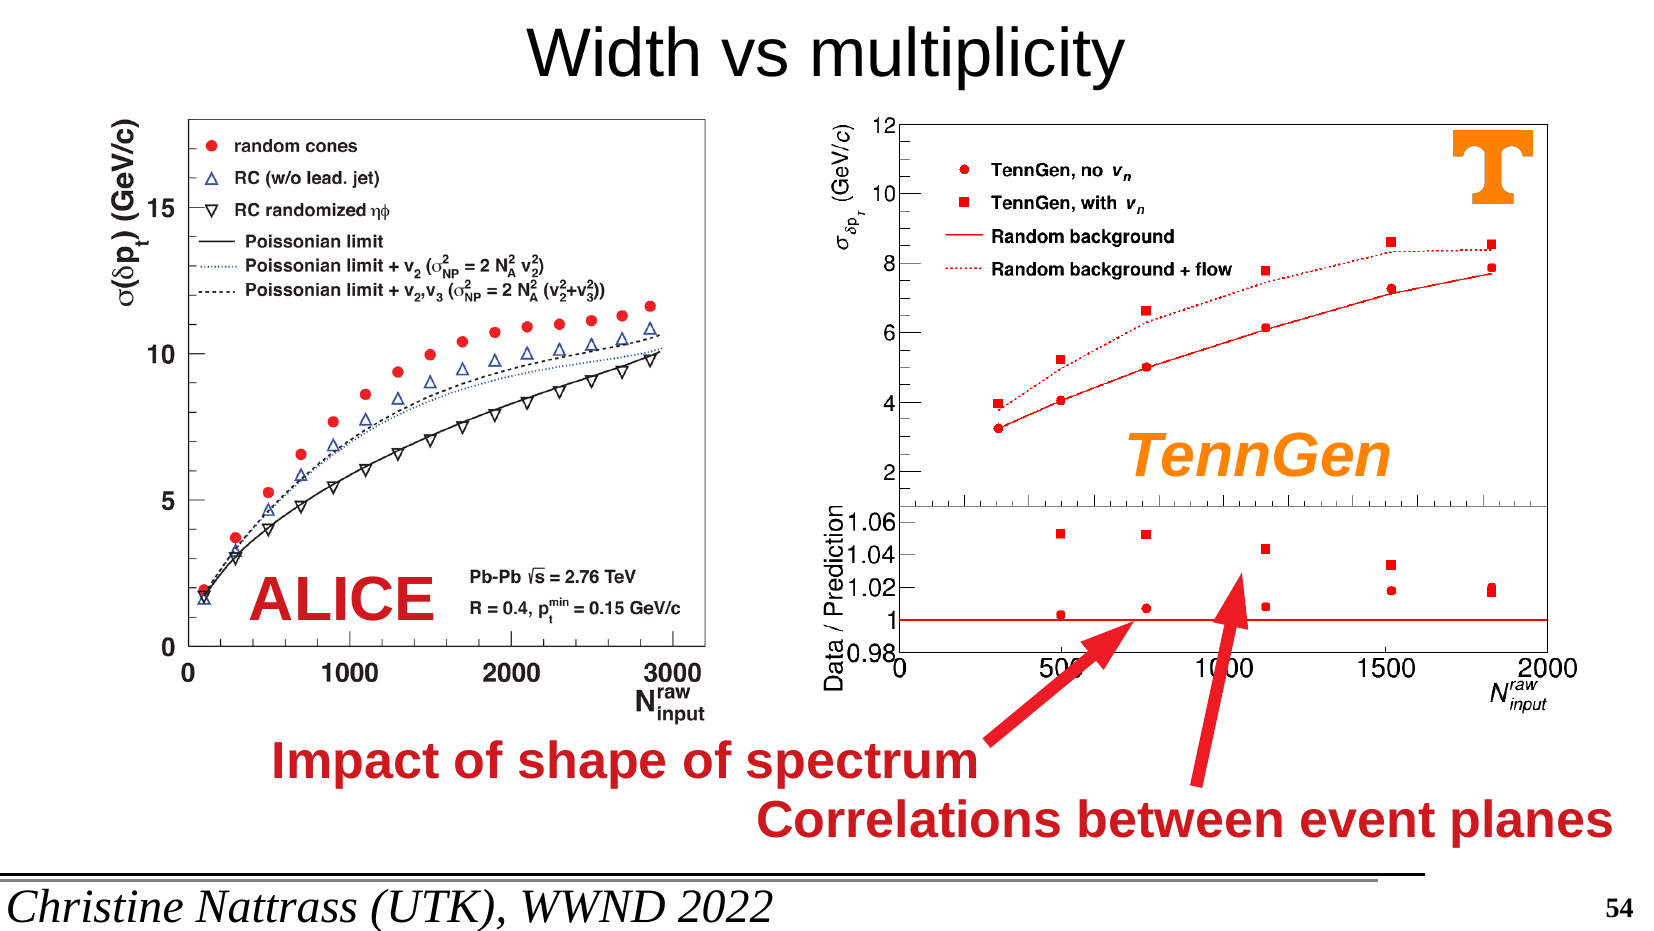

# Width vs multiplicity
TennGen
ALICE
Impact of shape of spectrum
Correlations between event planes